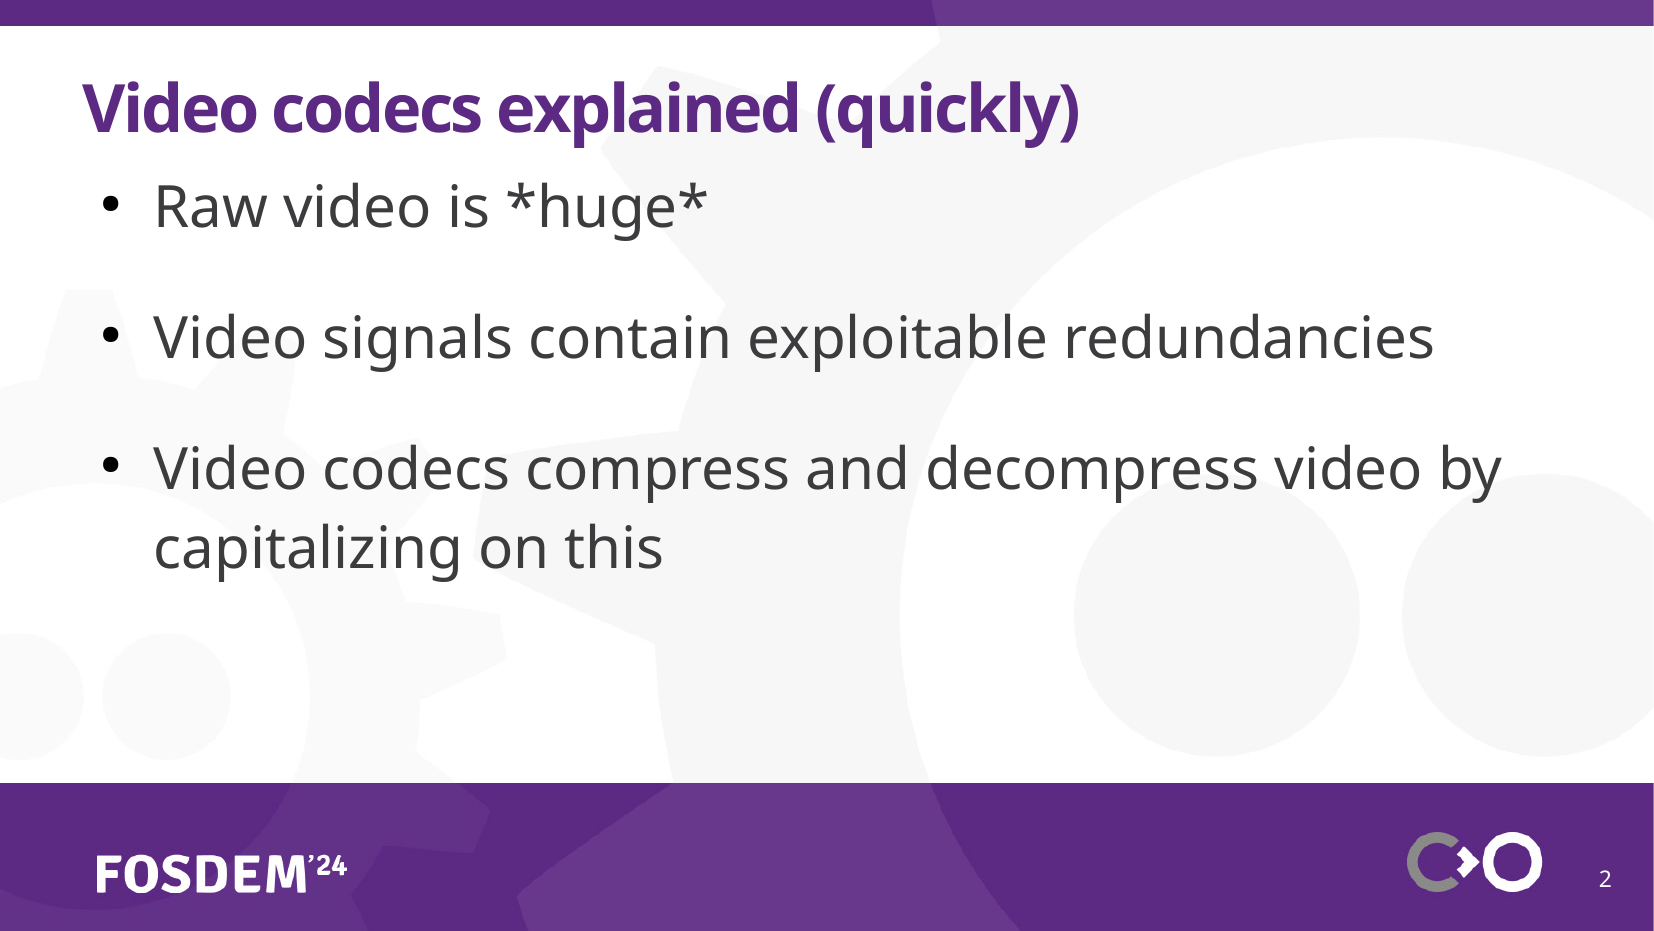

# Video codecs explained (quickly)
Raw video is *huge*
Video signals contain exploitable redundancies
Video codecs compress and decompress video by capitalizing on this